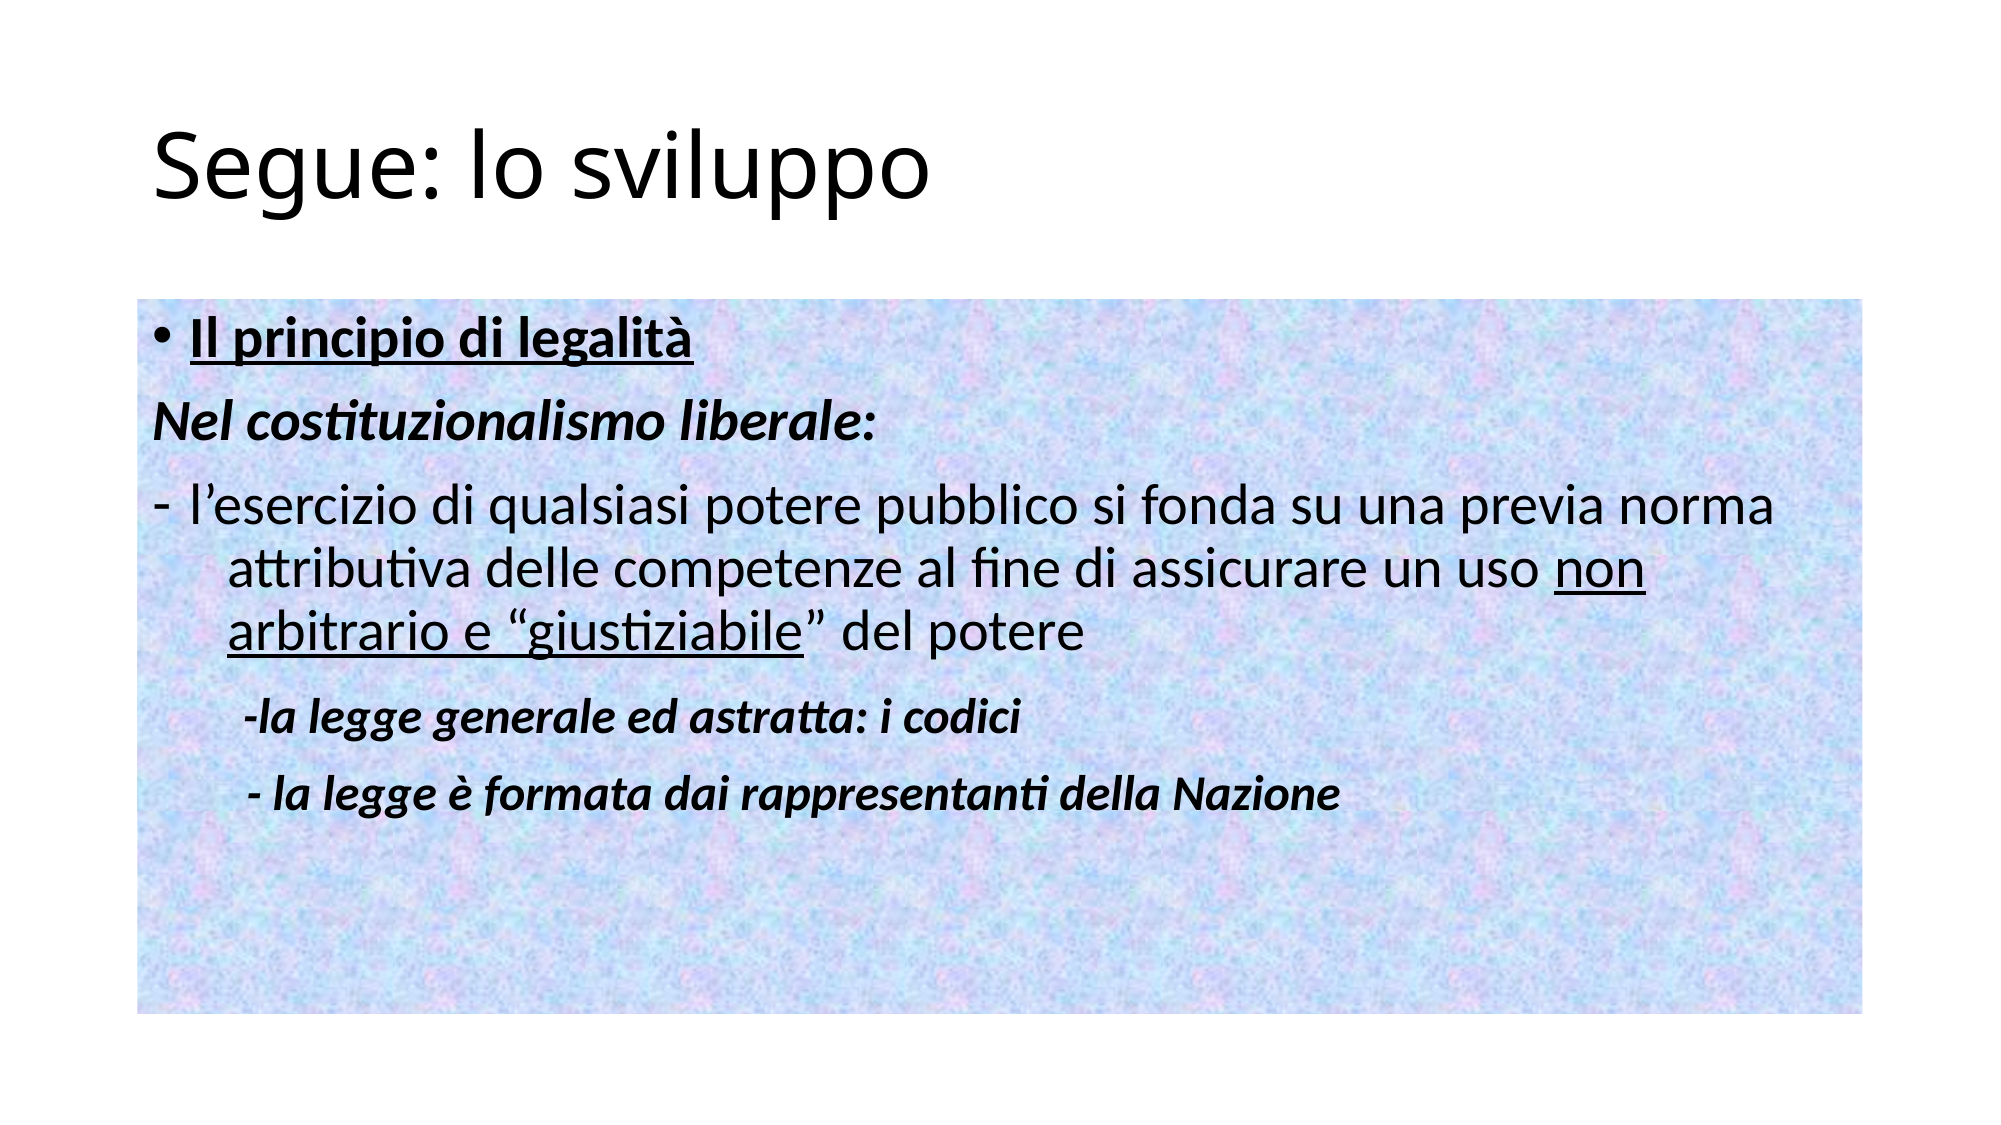

# Segue: lo sviluppo
Il principio di legalità
Nel costituzionalismo liberale:
l’esercizio di qualsiasi potere pubblico si fonda su una previa norma attributiva delle competenze al fine di assicurare un uso non arbitrario e “giustiziabile” del potere
 -la legge generale ed astratta: i codici
 - la legge è formata dai rappresentanti della Nazione